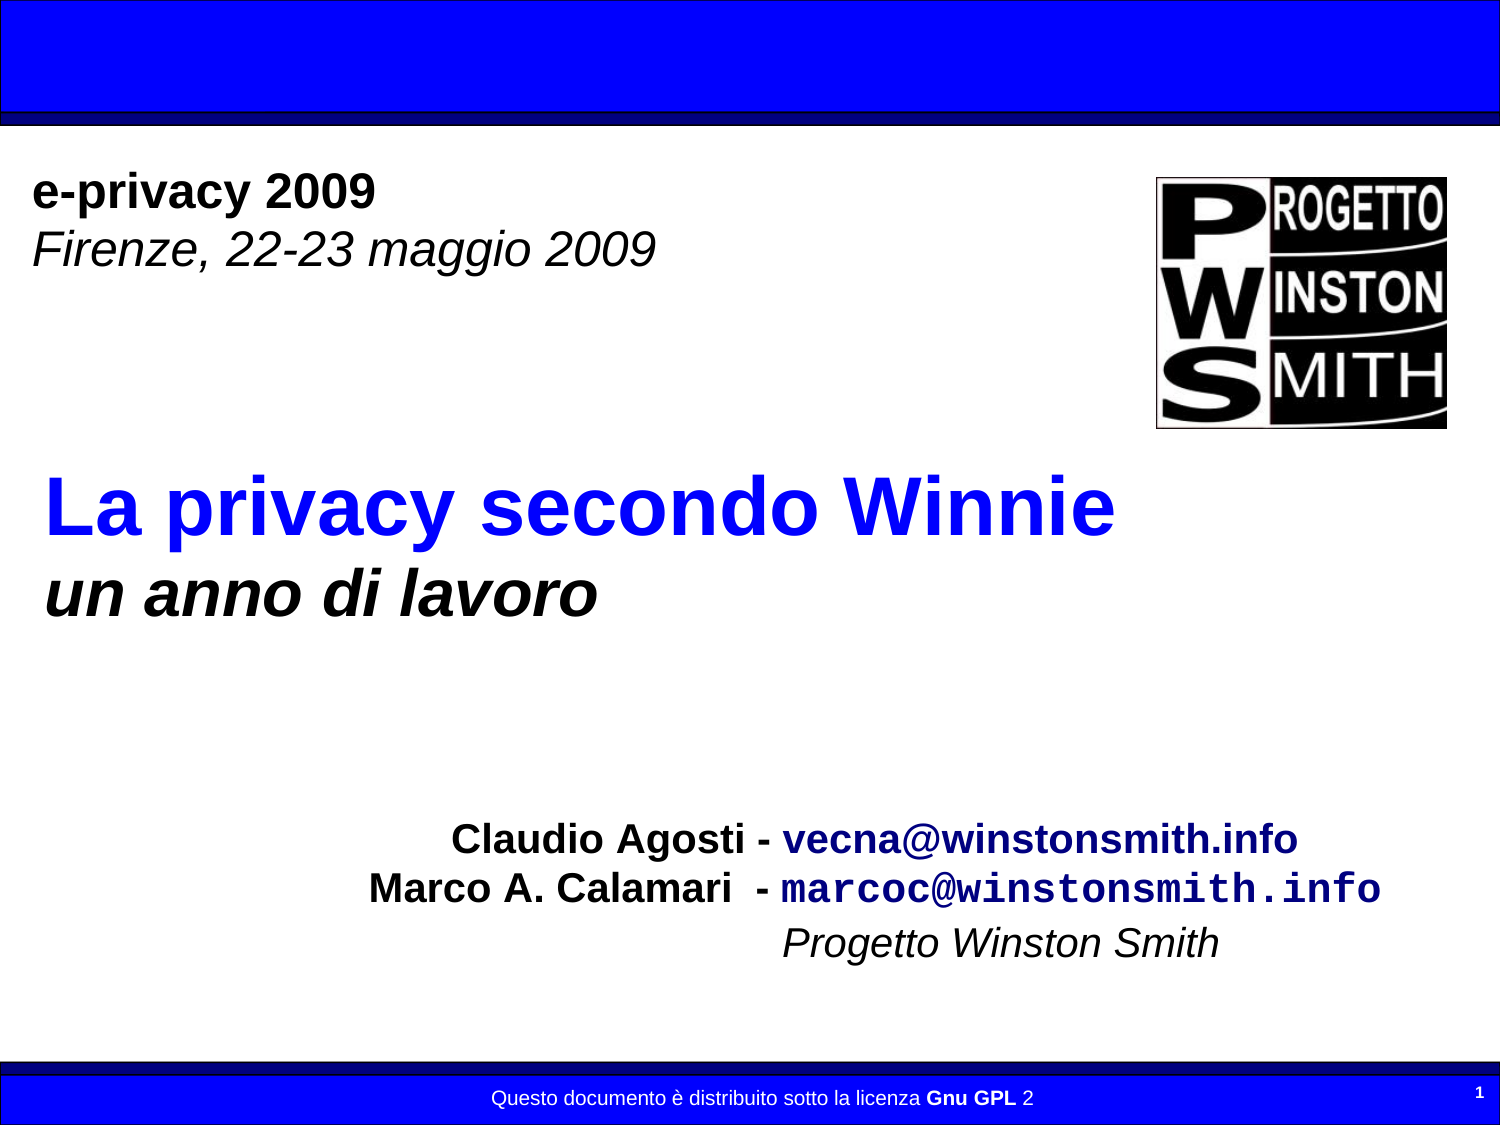

e-privacy 2009
Firenze, 22-23 maggio 2009
La privacy secondo Winnie
un anno di lavoro
Claudio Agosti - vecna@winstonsmith.info
Marco A. Calamari - marcoc@winstonsmith.info
 				 Progetto Winston Smith